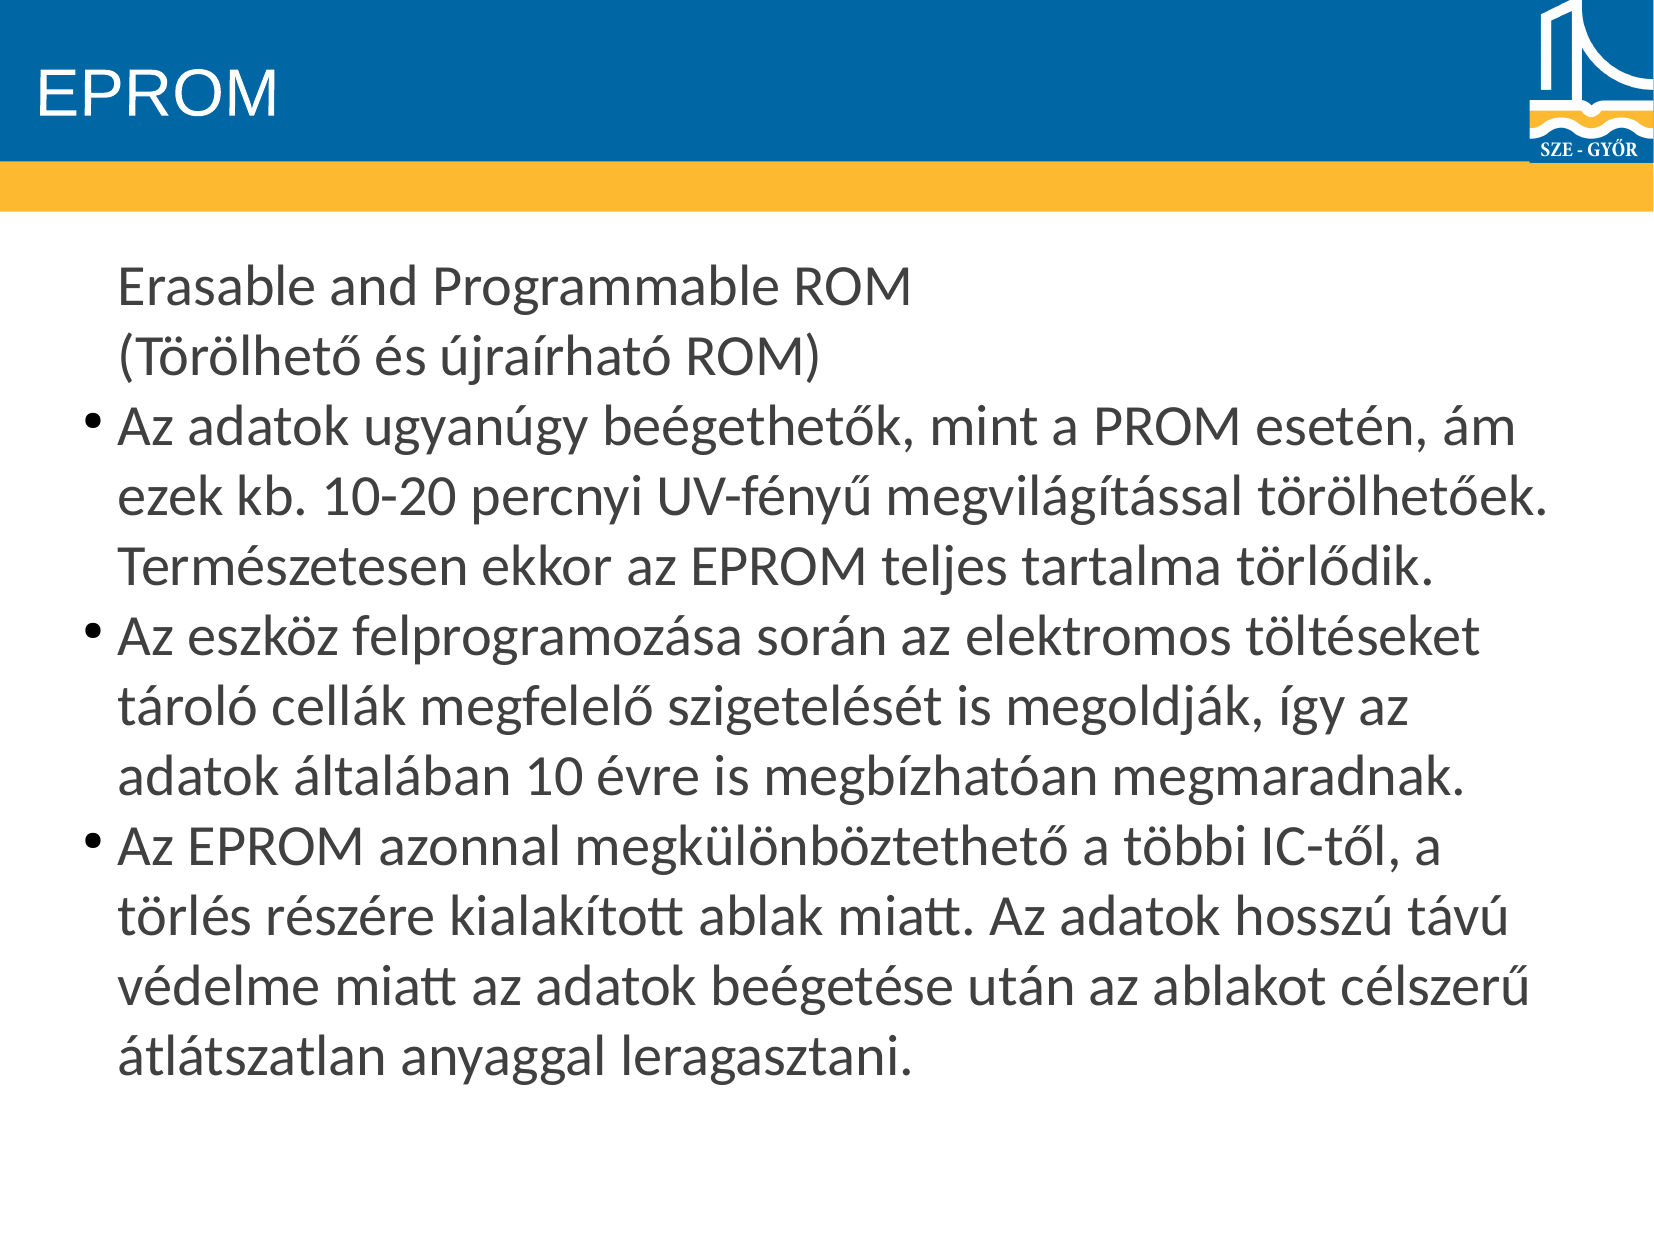

EPROM
Erasable and Programmable ROM
(Törölhető és újraírható ROM)
Az adatok ugyanúgy beégethetők, mint a PROM esetén, ám ezek kb. 10-20 percnyi UV-fényű megvilágítással törölhetőek. Természetesen ekkor az EPROM teljes tartalma törlődik.
Az eszköz felprogramozása során az elektromos töltéseket tároló cellák megfelelő szigetelését is megoldják, így az adatok általában 10 évre is megbízhatóan megmaradnak.
Az EPROM azonnal megkülönböztethető a többi IC-től, a törlés részére kialakított ablak miatt. Az adatok hosszú távú védelme miatt az adatok beégetése után az ablakot célszerű átlátszatlan anyaggal leragasztani.